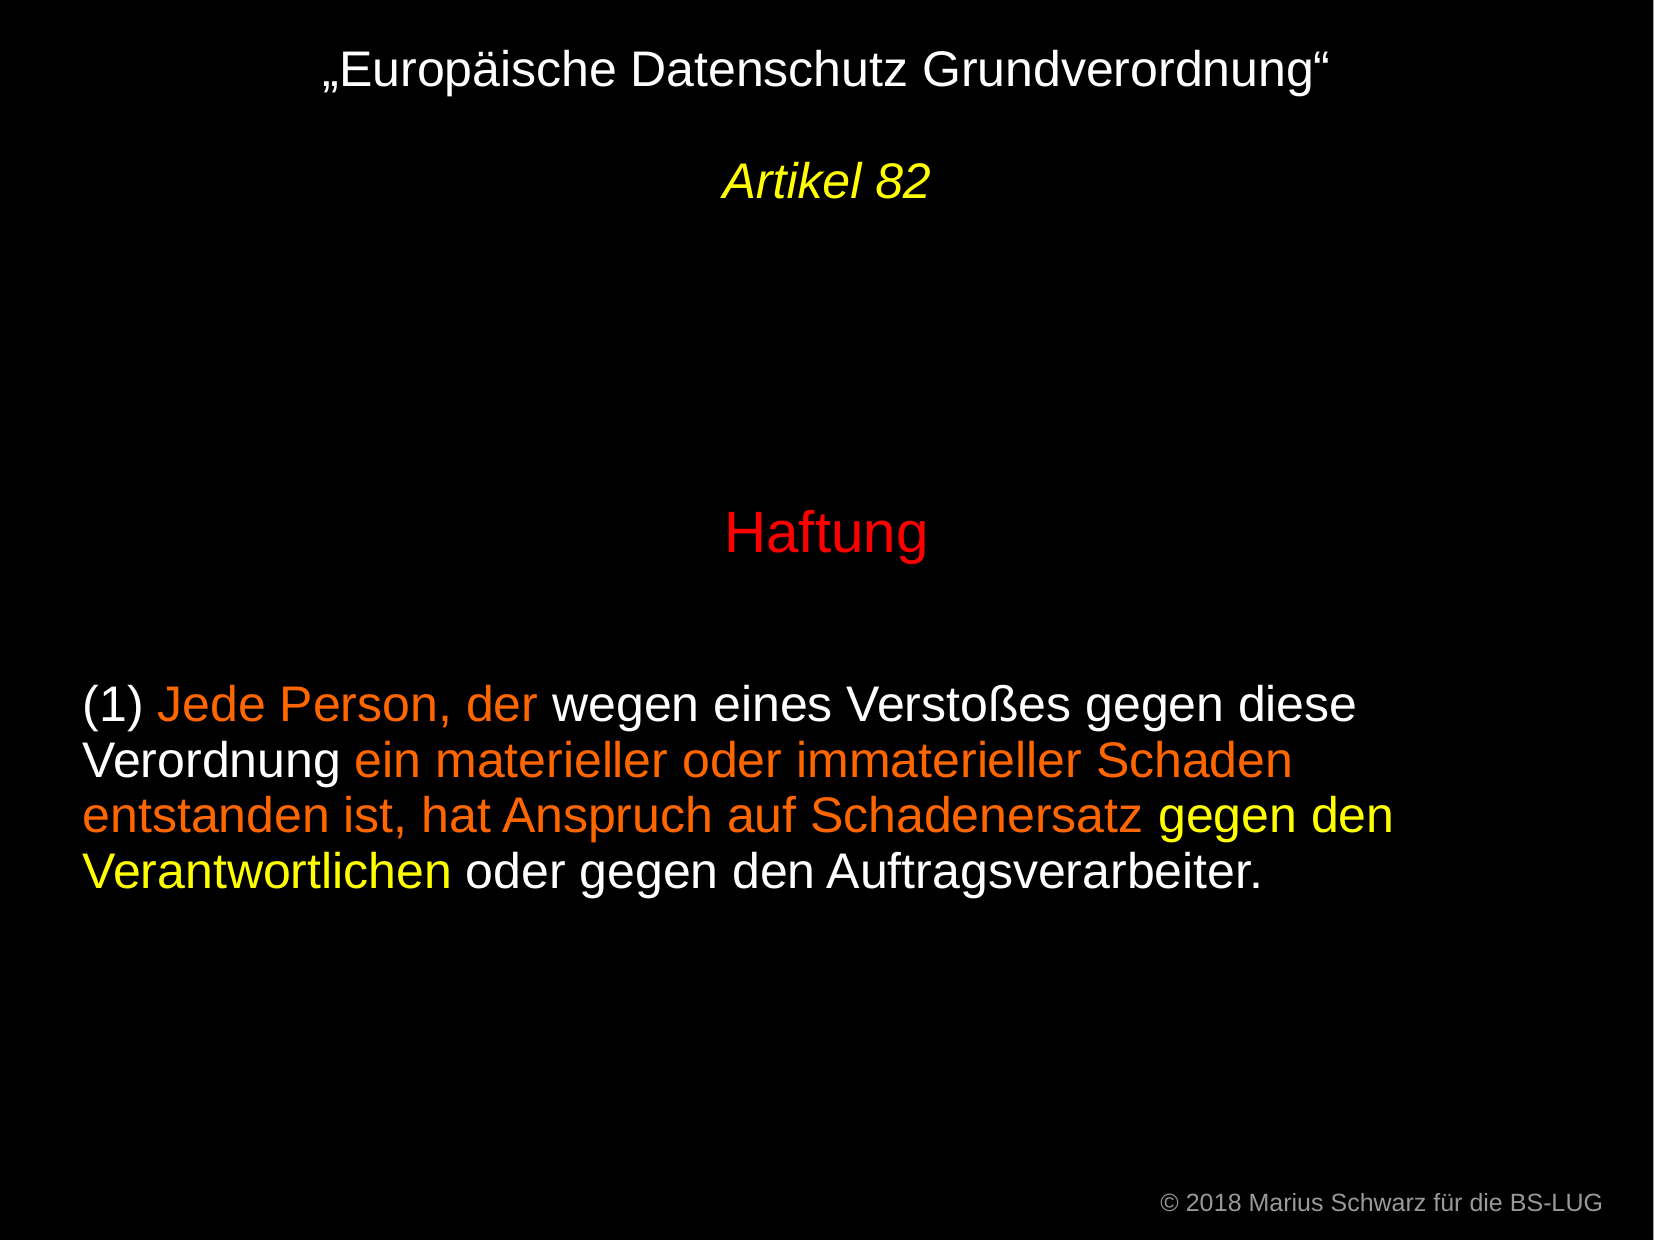

# „Europäische Datenschutz Grundverordnung“ Artikel 82
Haftung
(1) Jede Person, der wegen eines Verstoßes gegen diese Verordnung ein materieller oder immaterieller Schaden
entstanden ist, hat Anspruch auf Schadenersatz gegen den Verantwortlichen oder gegen den Auftragsverarbeiter.
© 2018 Marius Schwarz für die BS-LUG